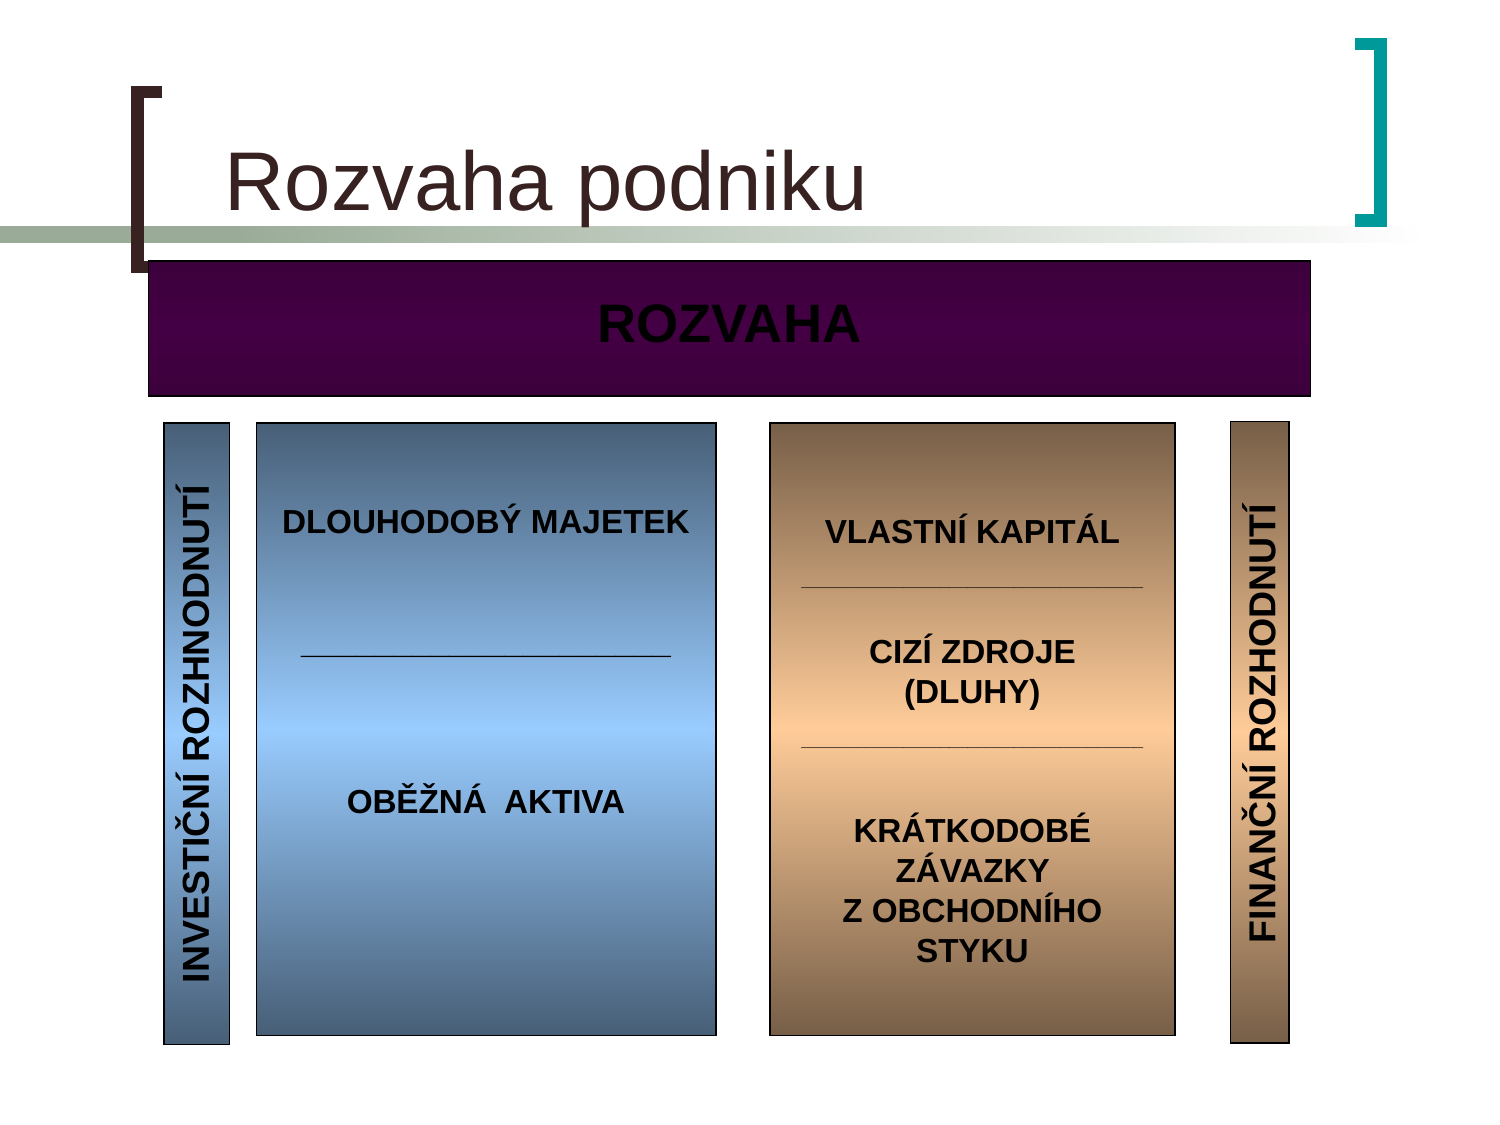

# Rozvaha podniku
ROZVAHA
DLOUHODOBÝ MAJETEK
____________________
OBĚŽNÁ AKTIVA
VLASTNÍ KAPITÁL
_____________________________________
CIZÍ ZDROJE
(DLUHY)
_____________________________________
KRÁTKODOBÉ ZÁVAZKY Z OBCHODNÍHO STYKU
INVESTIČNÍ ROZHNODNUTÍ
FINANČNÍ ROZHODNUTÍ